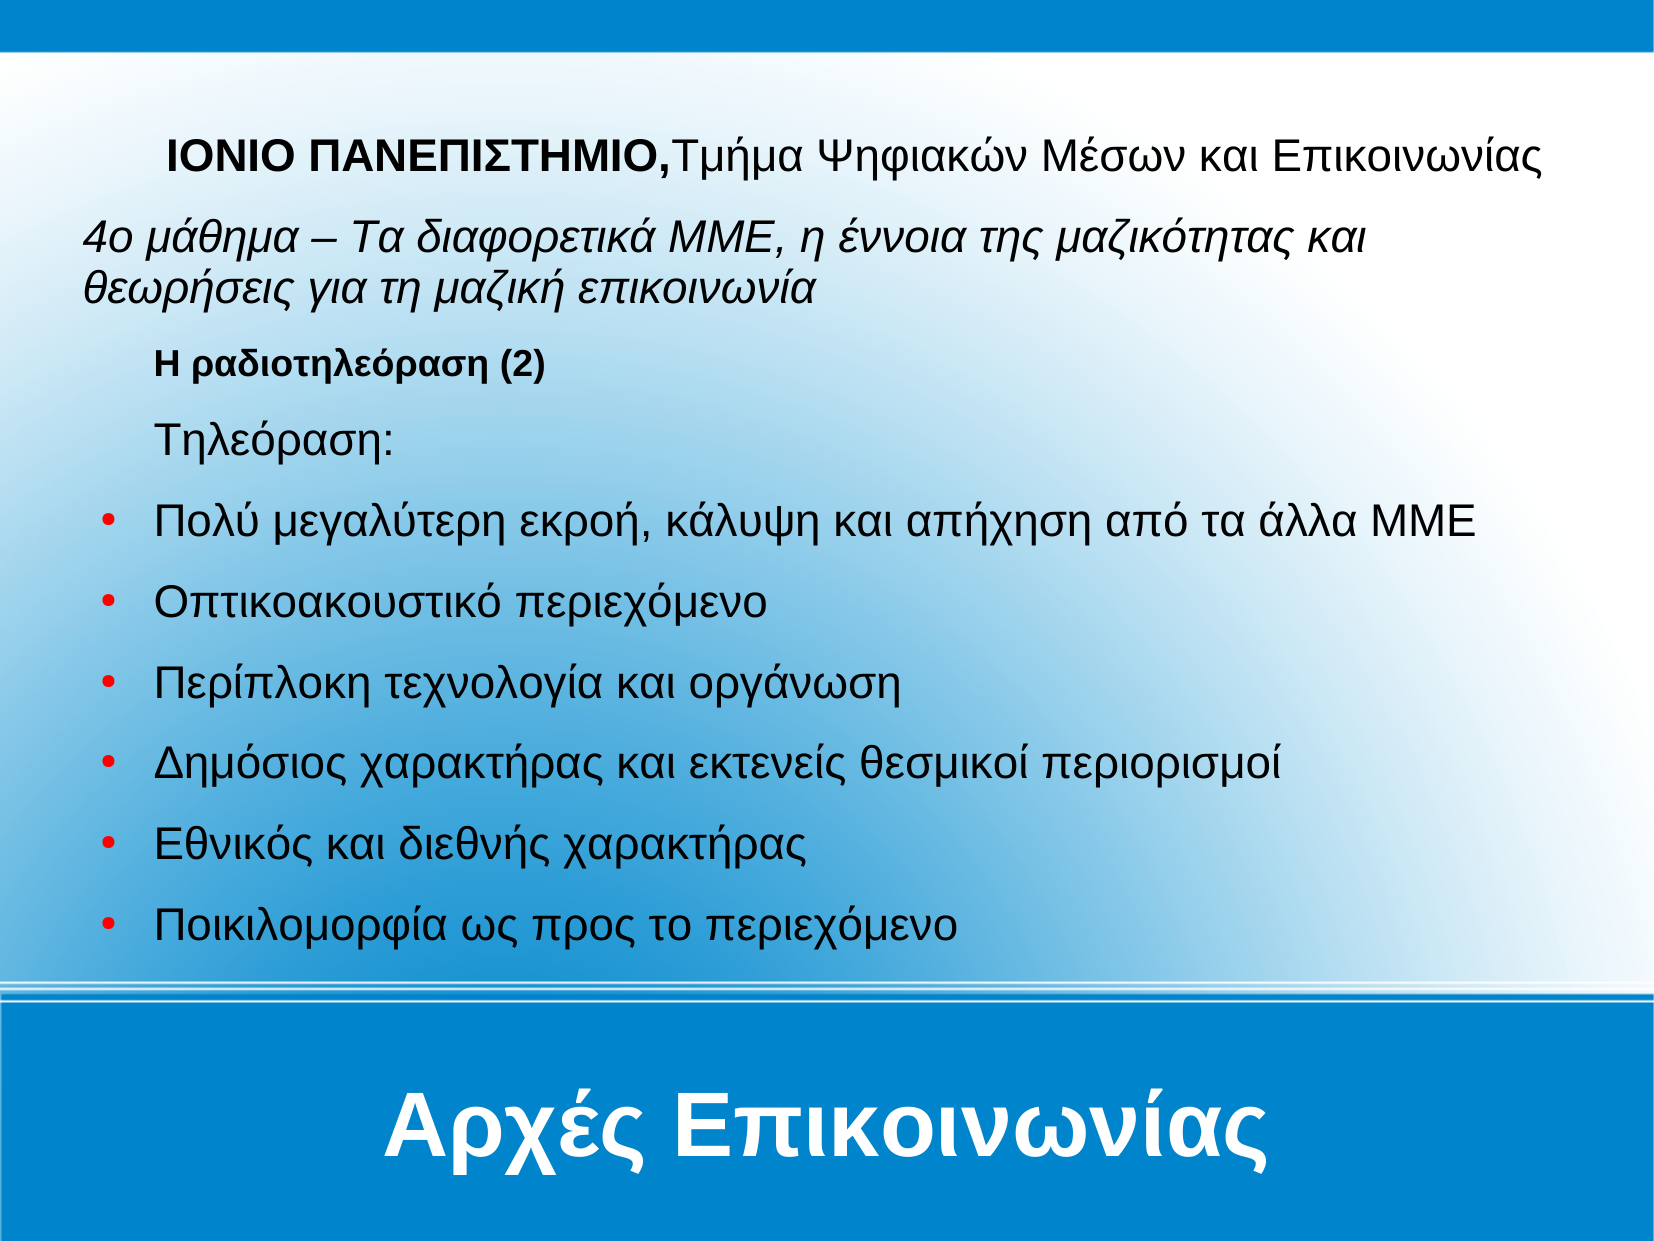

ΙΟΝΙΟ ΠΑΝΕΠΙΣΤΗΜΙΟ,Τμήμα Ψηφιακών Μέσων και Επικοινωνίας
4ο μάθημα – Τα διαφορετικά ΜΜΕ, η έννοια της μαζικότητας και θεωρήσεις για τη μαζική επικοινωνία
Η ραδιοτηλεόραση (2)
Τηλεόραση:
Πολύ μεγαλύτερη εκροή, κάλυψη και απήχηση από τα άλλα ΜΜΕ
Οπτικοακουστικό περιεχόμενο
Περίπλοκη τεχνολογία και οργάνωση
Δημόσιος χαρακτήρας και εκτενείς θεσμικοί περιορισμοί
Εθνικός και διεθνής χαρακτήρας
Ποικιλομορφία ως προς το περιεχόμενο
# Αρχές Επικοινωνίας